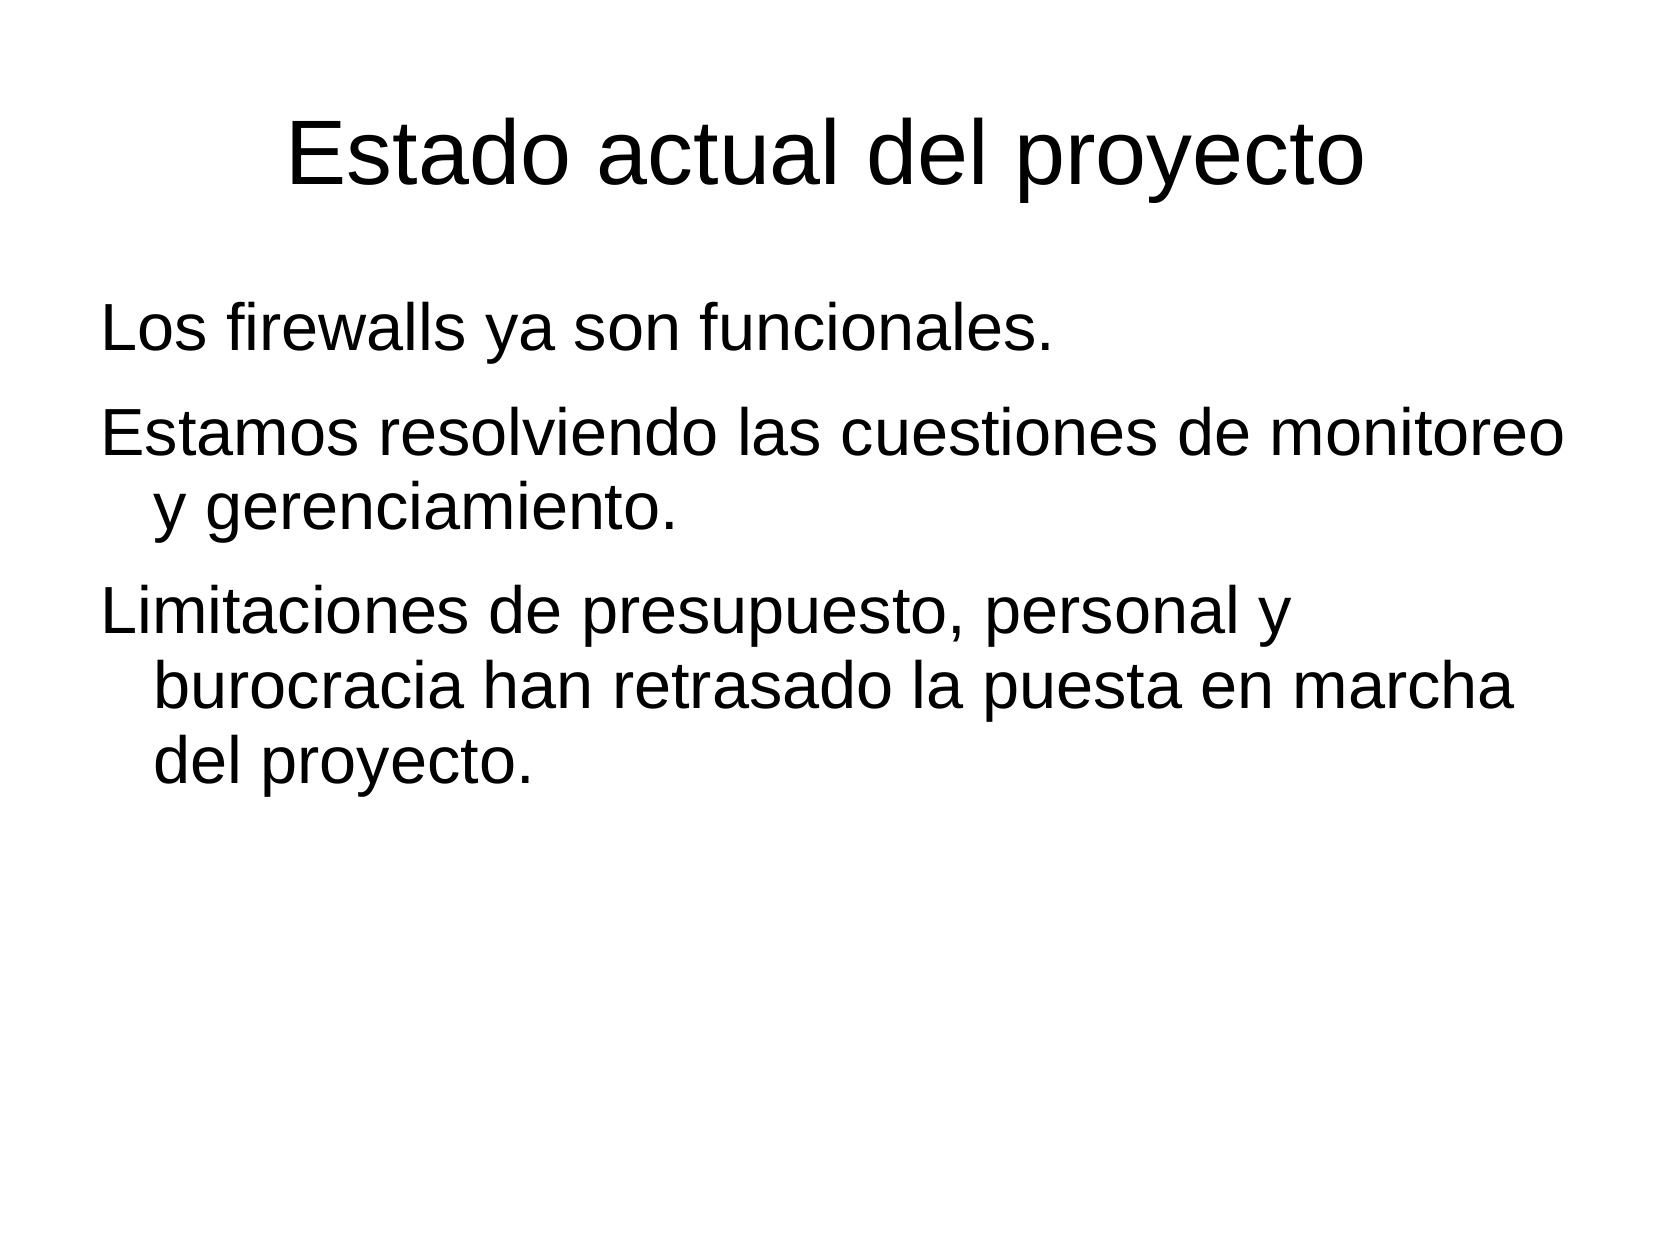

# Estado actual del proyecto
Los firewalls ya son funcionales.
Estamos resolviendo las cuestiones de monitoreo y gerenciamiento.
Limitaciones de presupuesto, personal y burocracia han retrasado la puesta en marcha del proyecto.